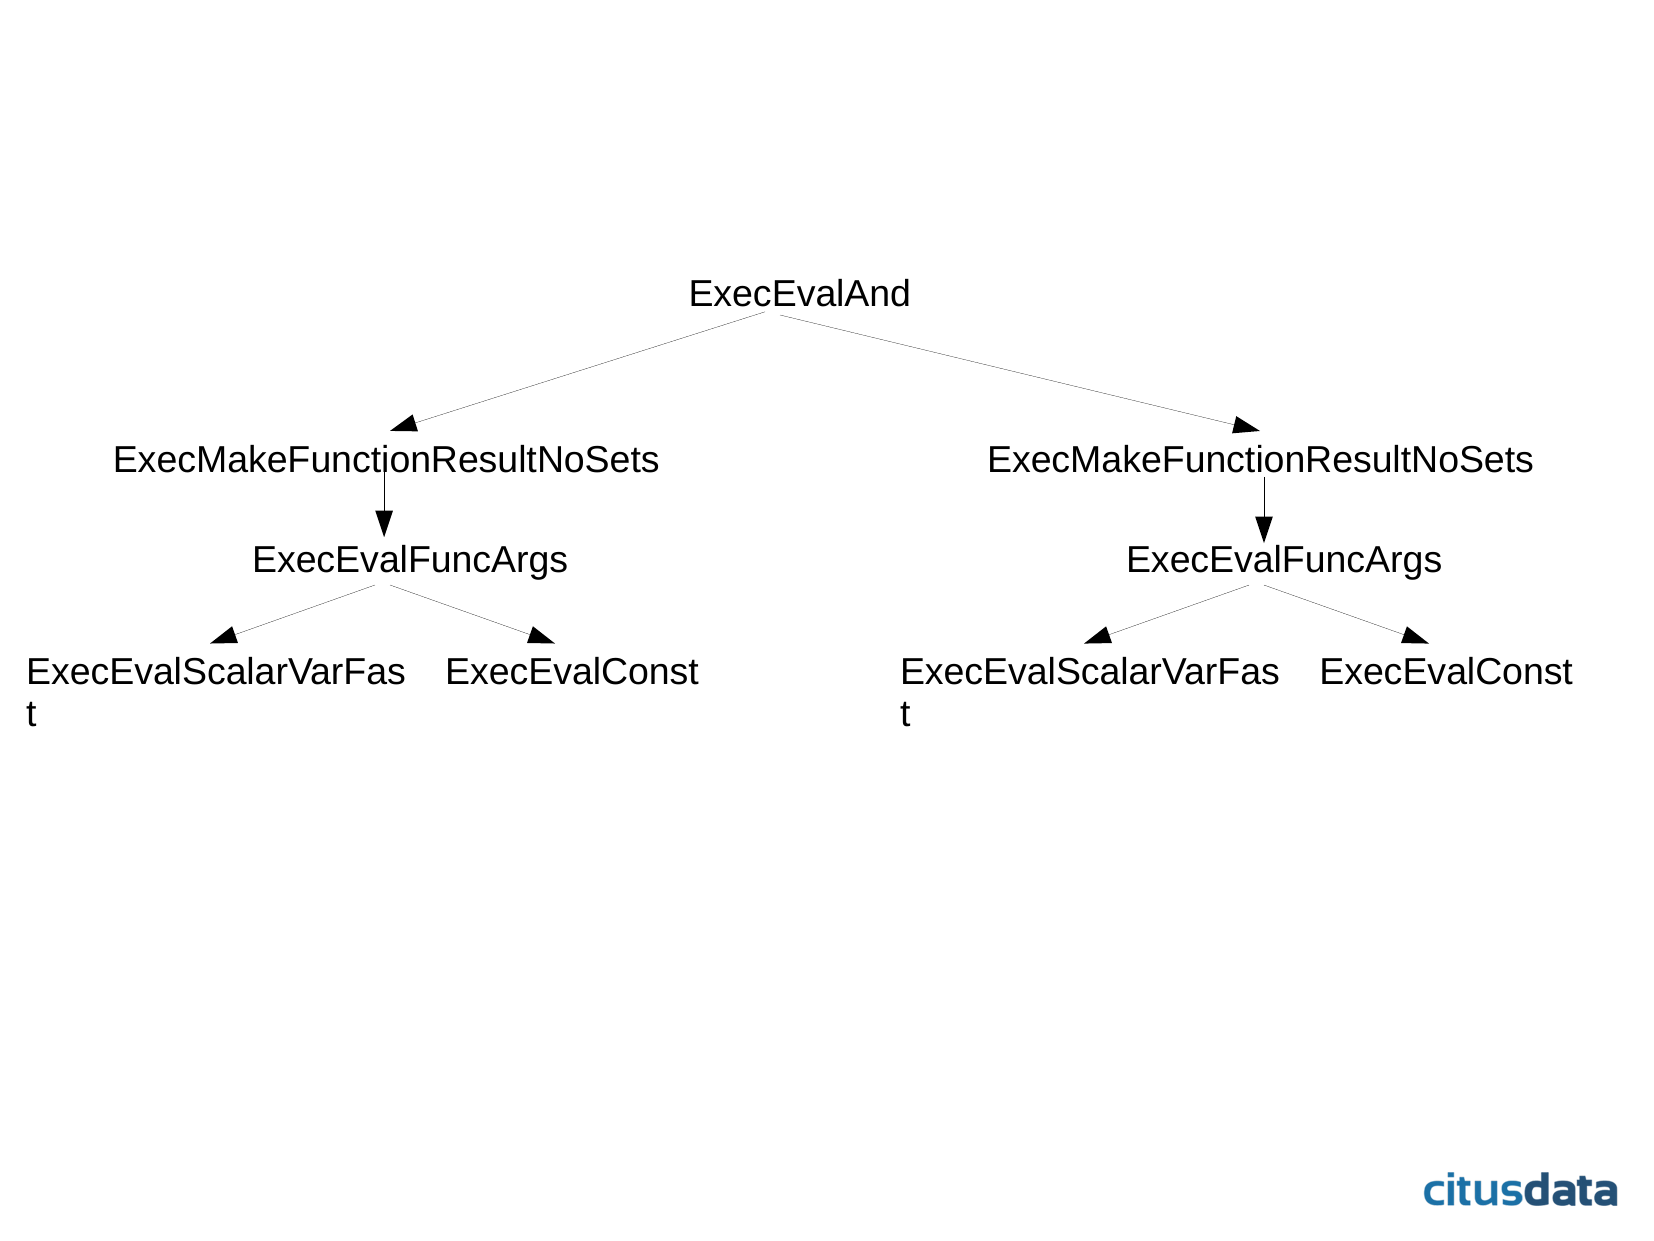

ExecEvalAnd
ExecMakeFunctionResultNoSets
ExecMakeFunctionResultNoSets
ExecEvalFuncArgs
ExecEvalFuncArgs
ExecEvalScalarVarFast
ExecEvalConst
ExecEvalScalarVarFast
ExecEvalConst